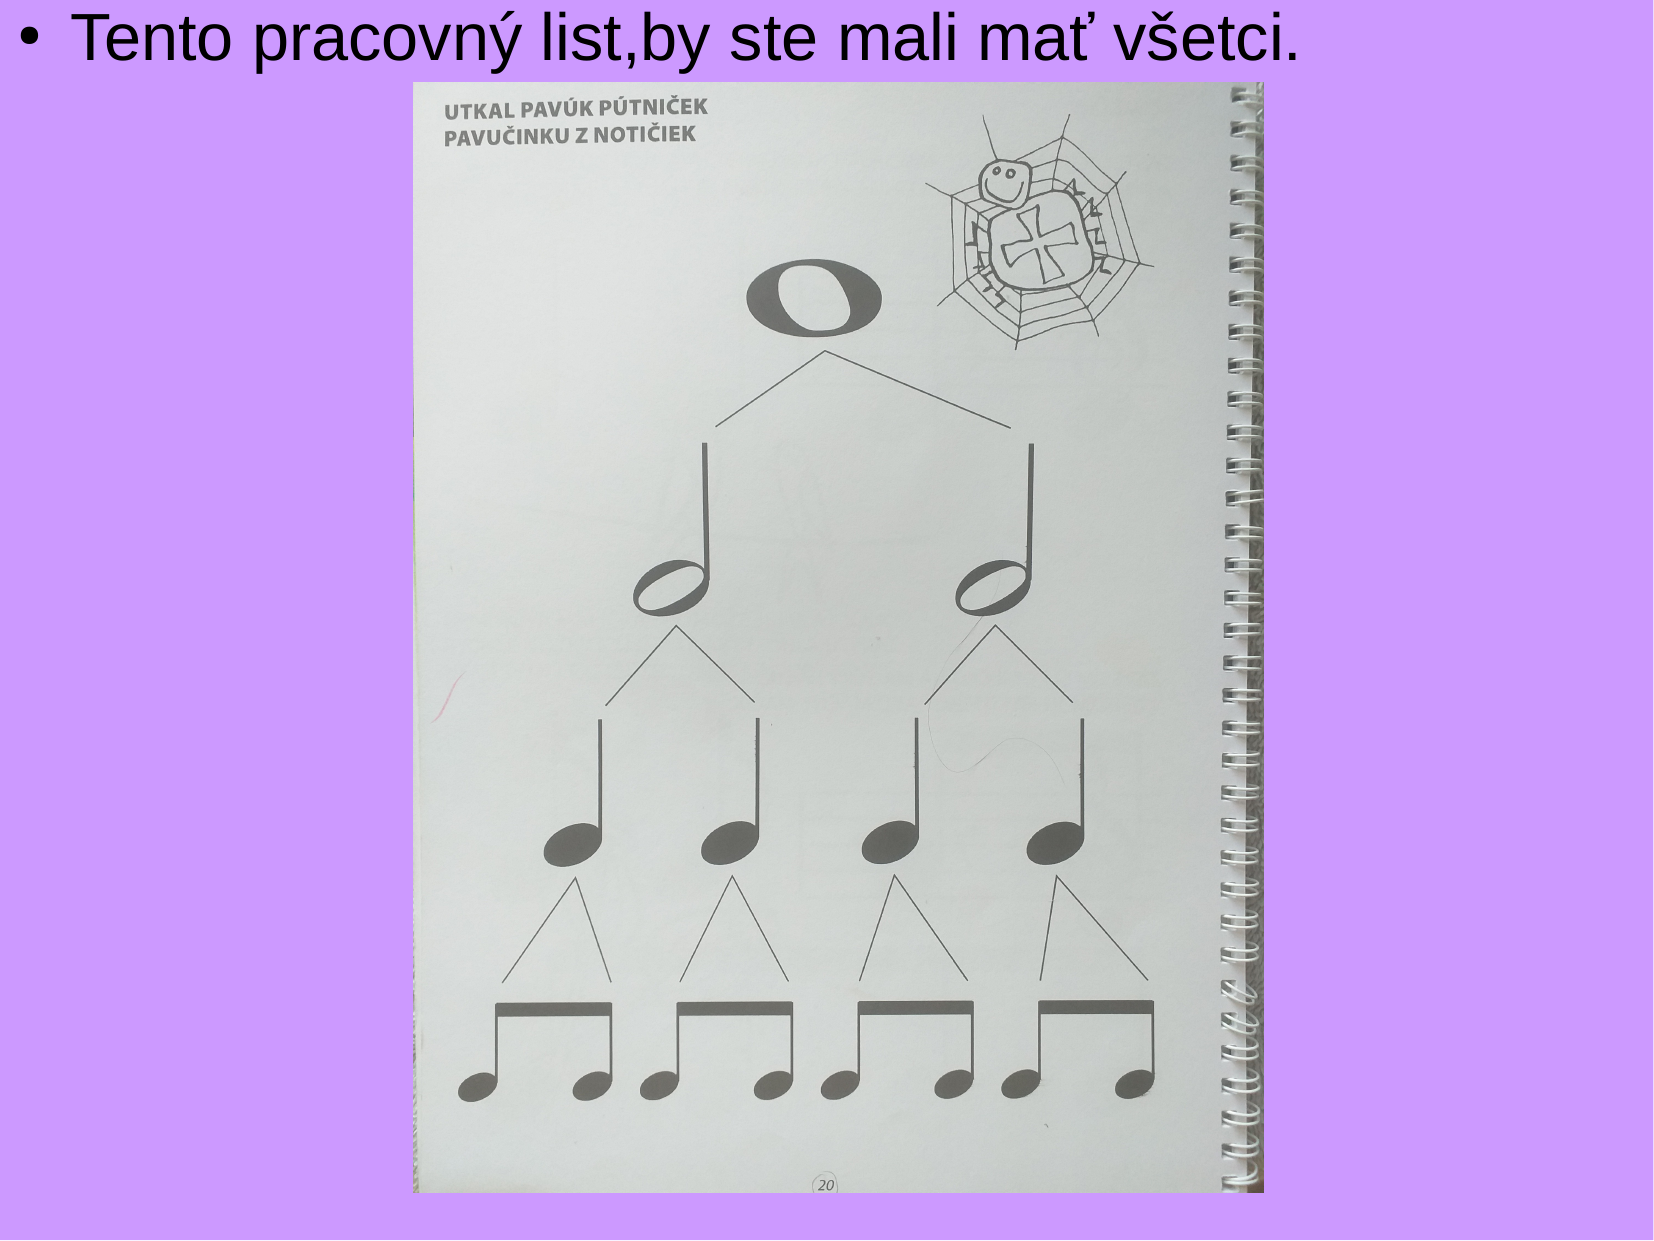

#
Tento pracovný list,by ste mali mať všetci.